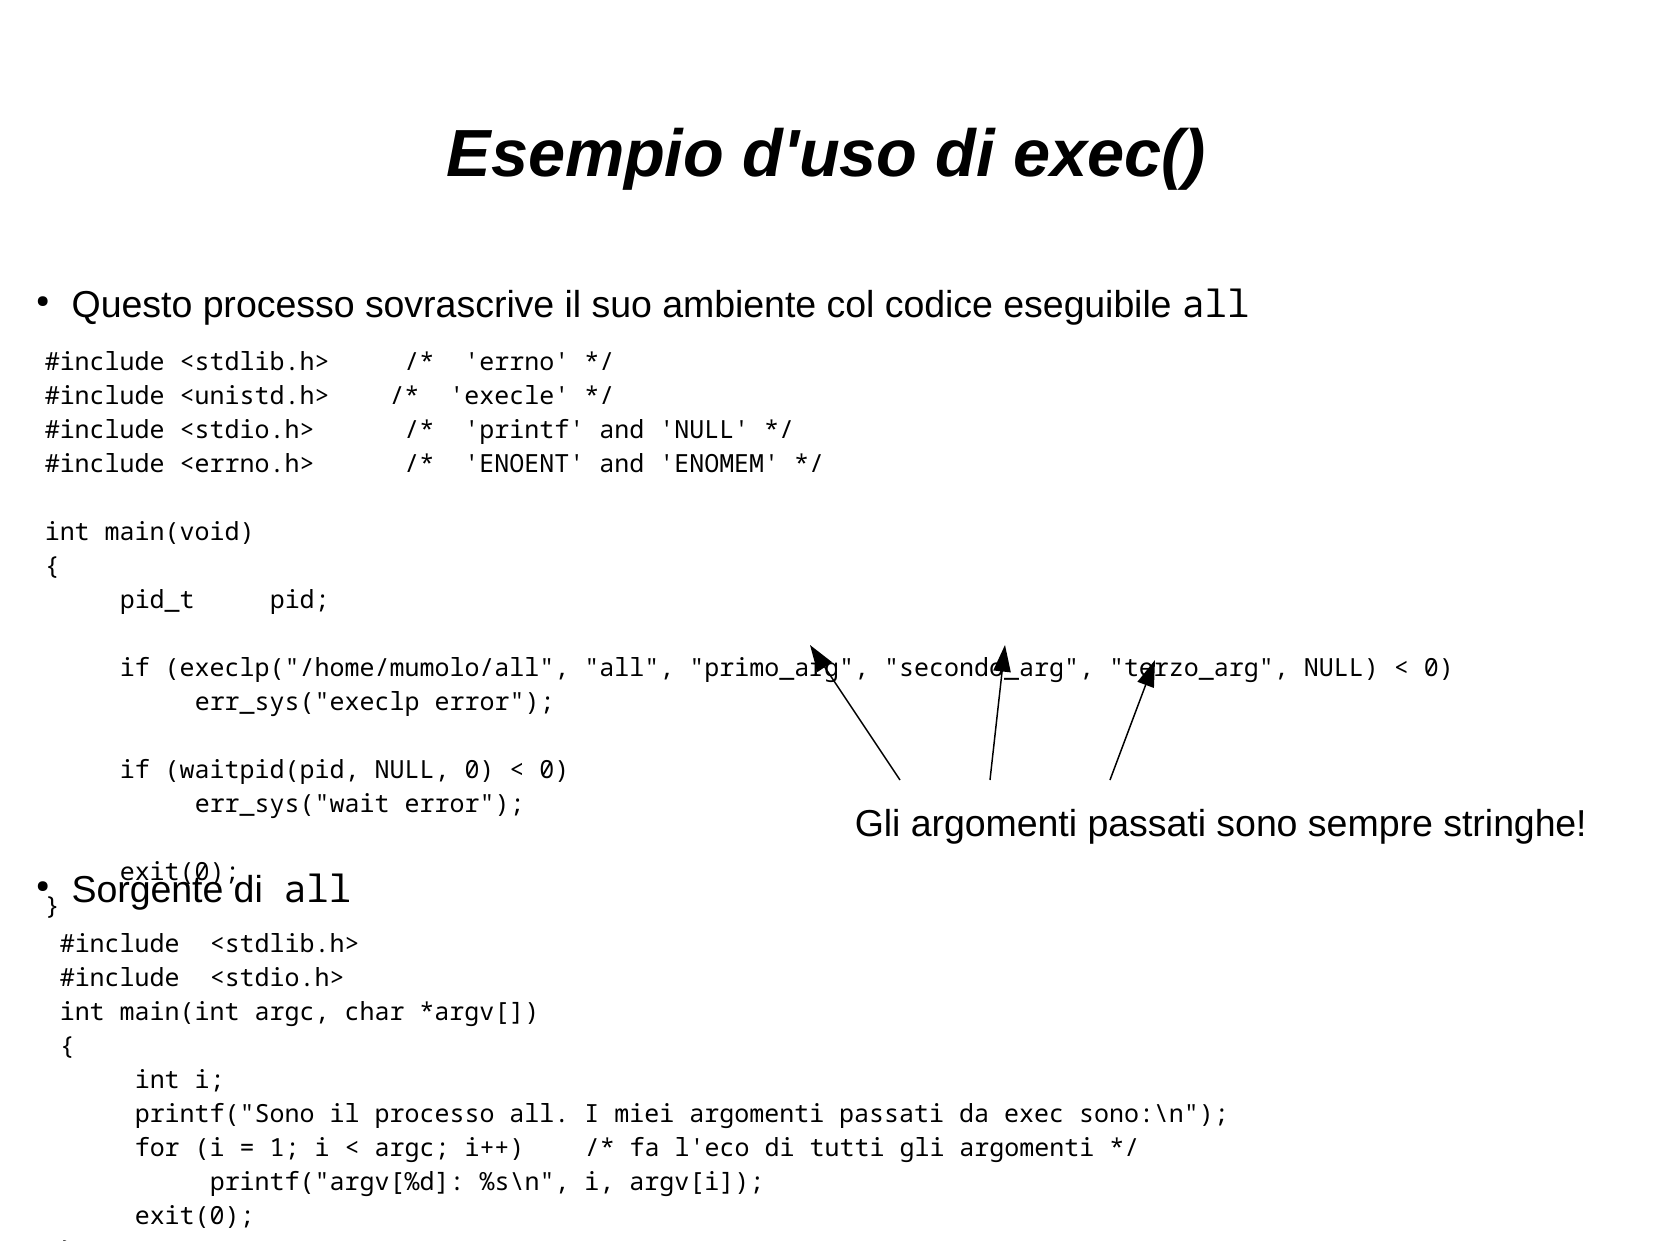

# Esempio d'uso di exec()
Questo processo sovrascrive il suo ambiente col codice eseguibile all
#include <stdlib.h> /* 'errno' */
#include <unistd.h> /* 'execle' */
#include <stdio.h> /* 'printf' and 'NULL' */
#include <errno.h> /* 'ENOENT' and 'ENOMEM' */
int main(void)
{
	pid_t	pid;
	if (execlp("/home/mumolo/all", "all", "primo_arg", "secondo_arg", "terzo_arg", NULL) < 0)
		err_sys("execlp error");
	if (waitpid(pid, NULL, 0) < 0)
		err_sys("wait error");
	exit(0);
}
Gli argomenti passati sono sempre stringhe!
Sorgente di all
#include 	<stdlib.h>
#include	<stdio.h>
int main(int argc, char *argv[])
{
	int i;
	printf("Sono il processo all. I miei argomenti passati da exec sono:\n");
	for (i = 1; i < argc; i++)	/* fa l'eco di tutti gli argomenti */
		printf("argv[%d]: %s\n", i, argv[i]);
	exit(0);
}